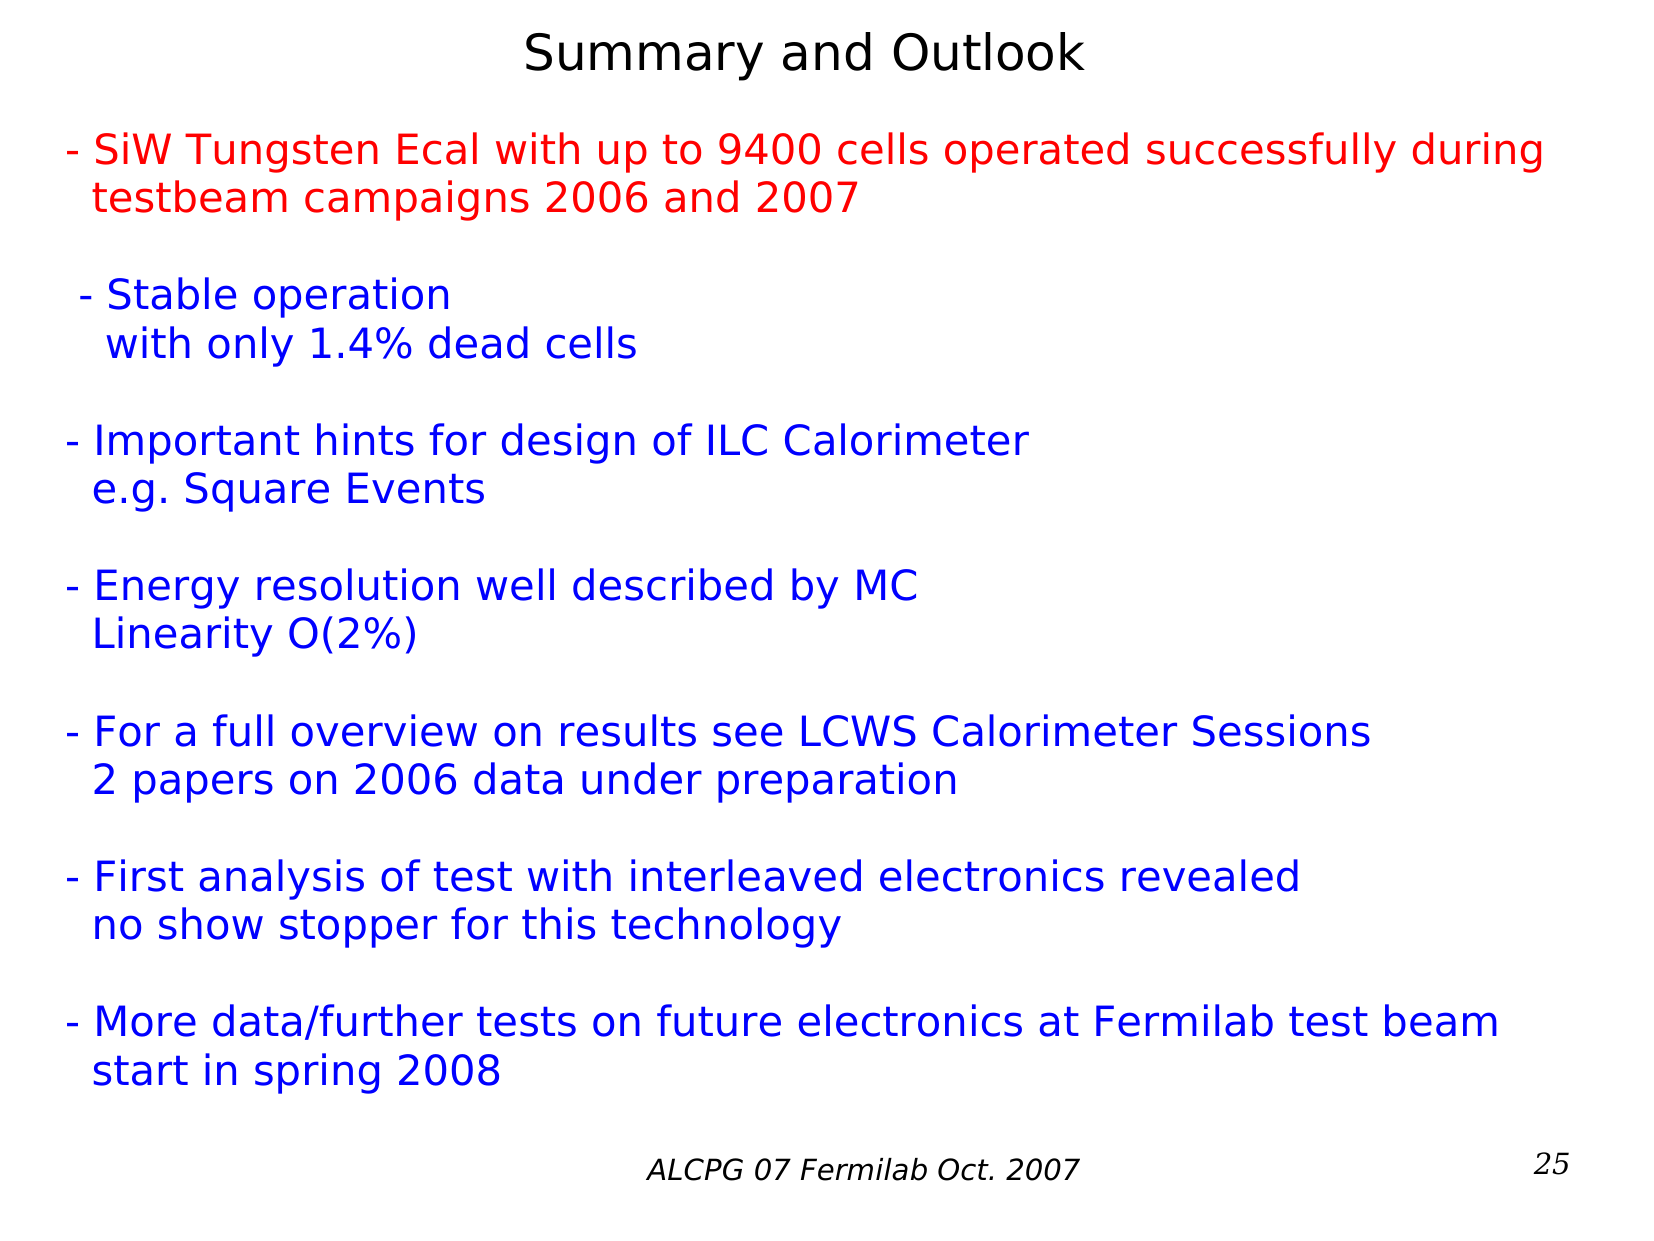

Summary and Outlook
- SiW Tungsten Ecal with up to 9400 cells operated successfully during
 testbeam campaigns 2006 and 2007
 - Stable operation
 with only 1.4% dead cells
- Important hints for design of ILC Calorimeter
 e.g. Square Events
- Energy resolution well described by MC
 Linearity O(2%)
- For a full overview on results see LCWS Calorimeter Sessions
 2 papers on 2006 data under preparation
- First analysis of test with interleaved electronics revealed
 no show stopper for this technology
- More data/further tests on future electronics at Fermilab test beam
 start in spring 2008
25
ILC Detector Testbeam Workshop Jan. 07